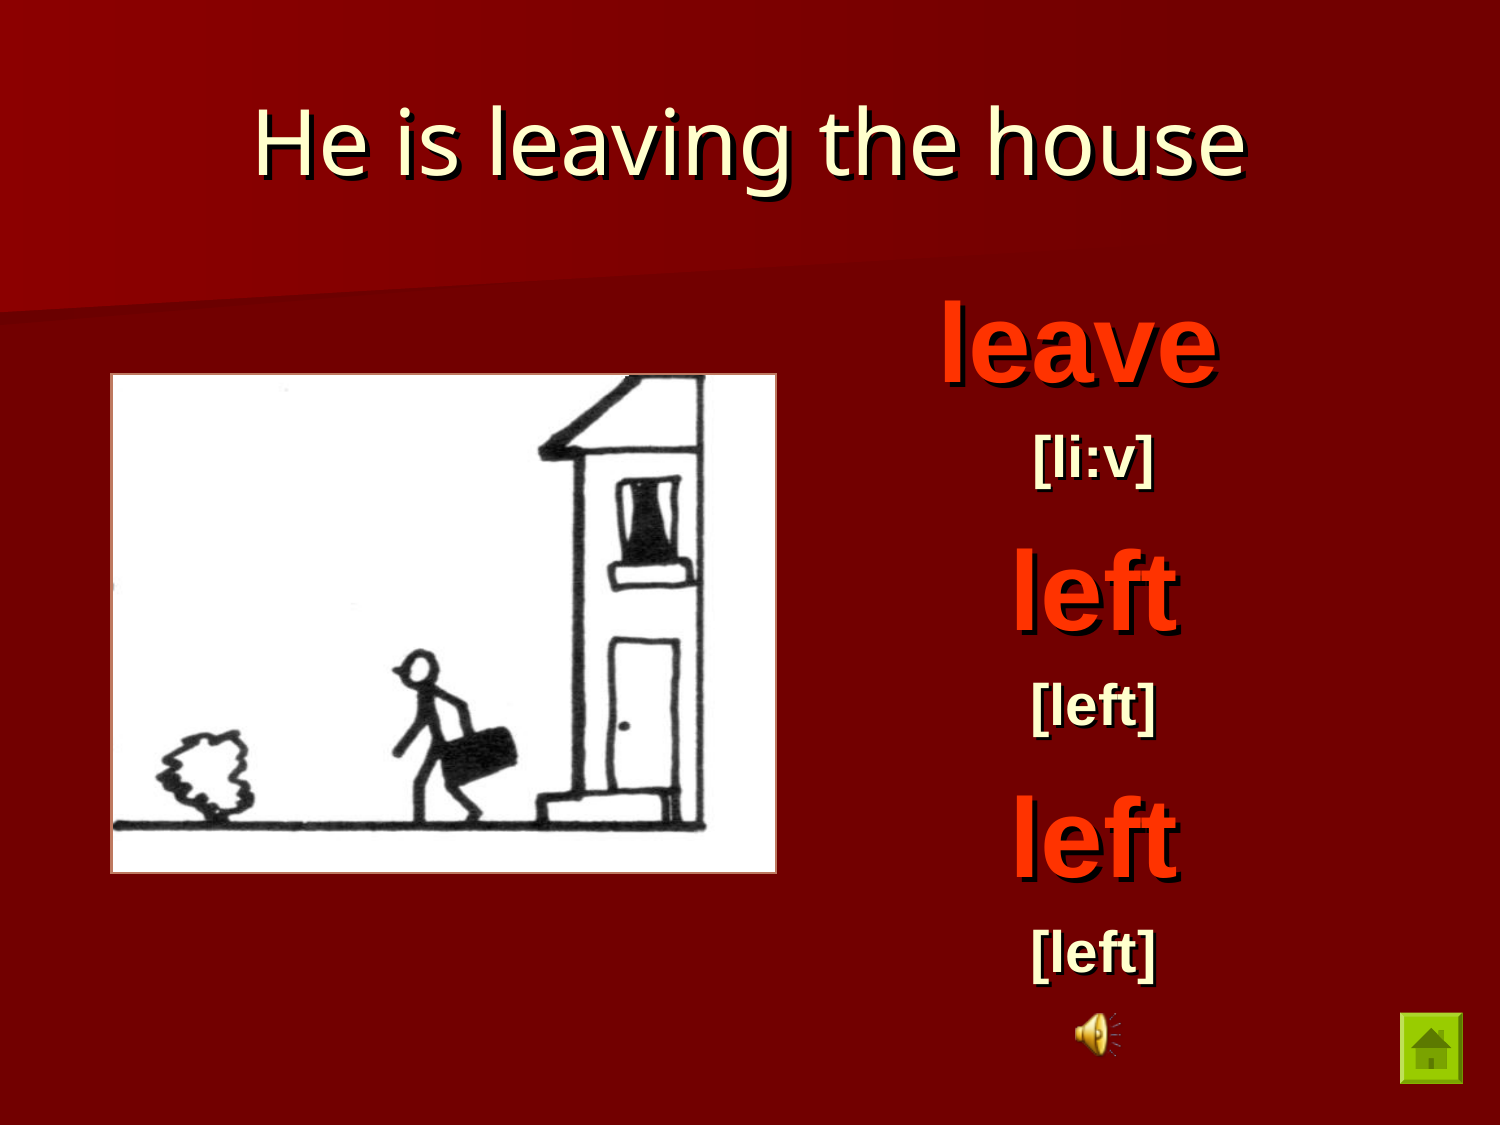

# He is leaving the house
leave
[li:v]
left
[left]
left
[left]